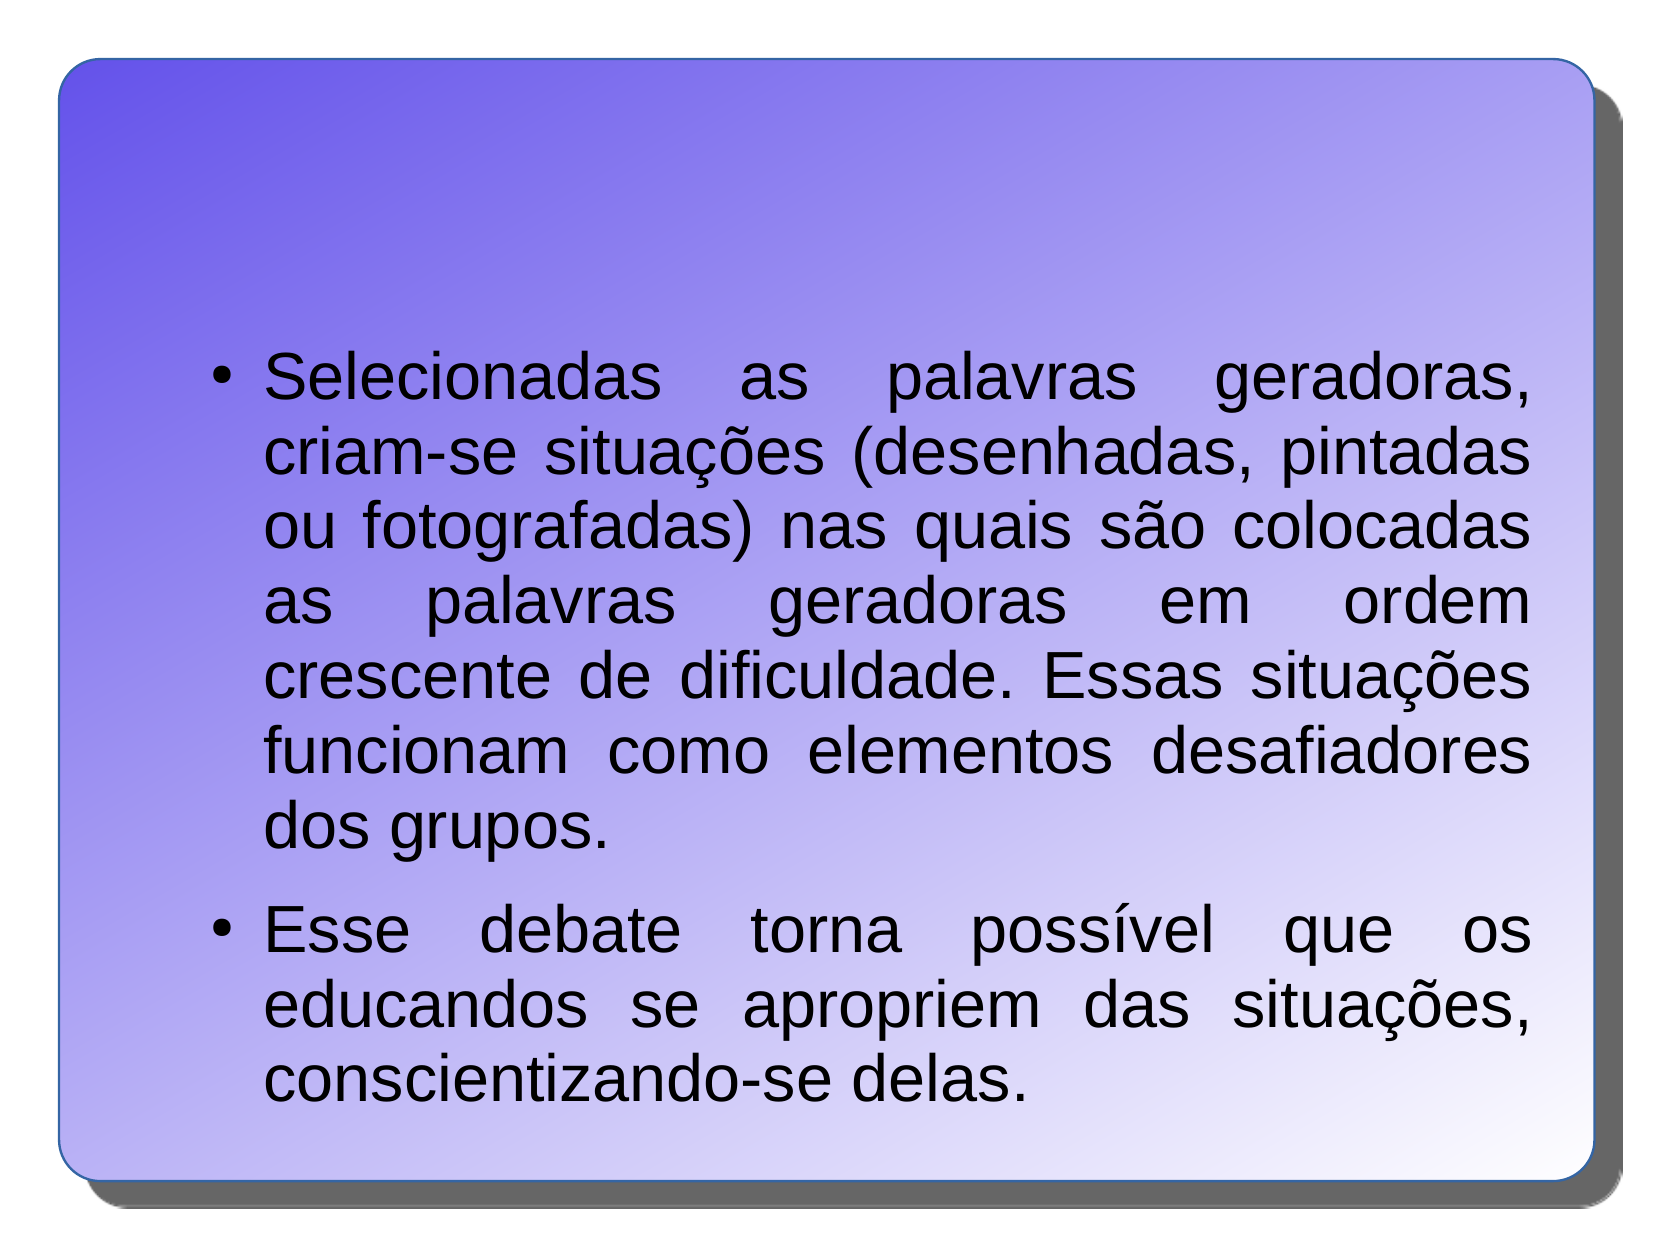

#
Selecionadas as palavras geradoras, criam-se situações (desenhadas, pintadas ou fotografadas) nas quais são colocadas as palavras geradoras em ordem crescente de dificuldade. Essas situações funcionam como elementos desafiadores dos grupos.
Esse debate torna possível que os educandos se apropriem das situações, conscientizando-se delas.